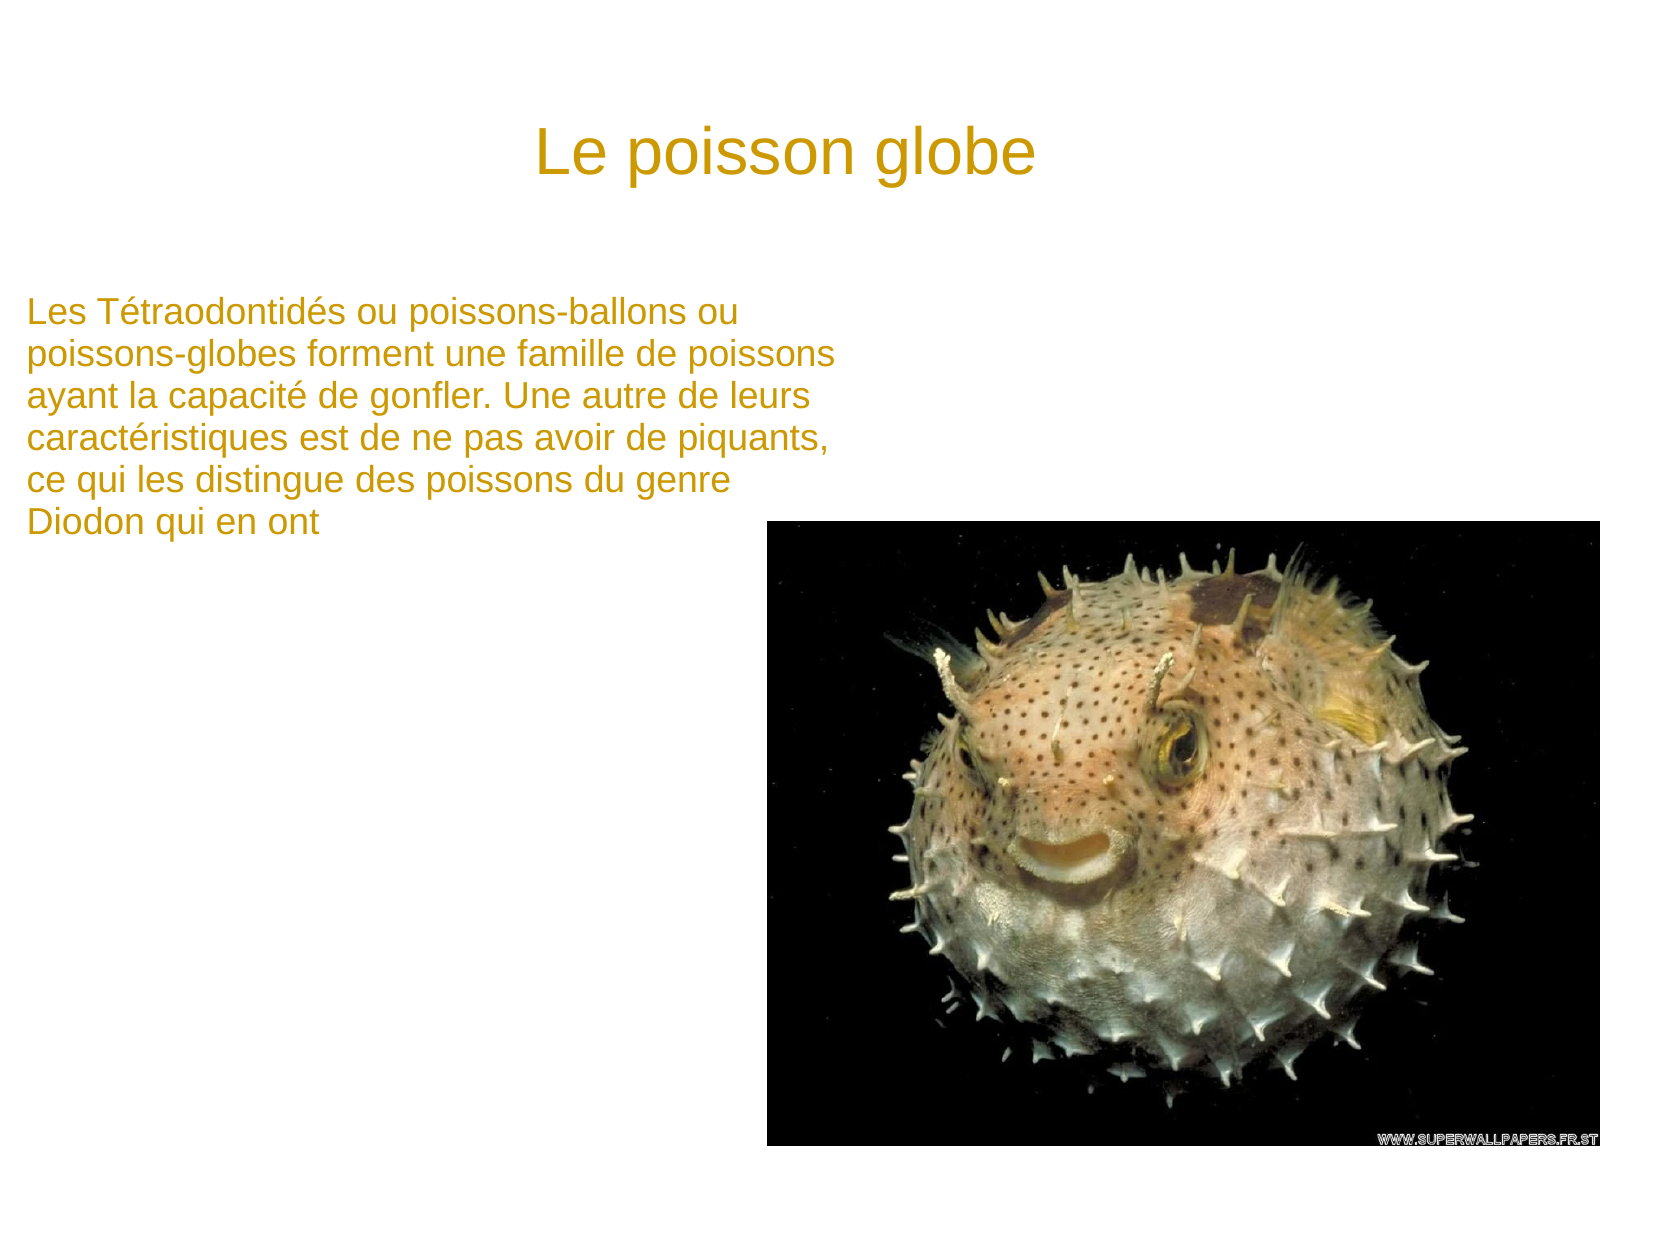

Le poisson globe
Les Tétraodontidés ou poissons-ballons ou poissons-globes forment une famille de poissons ayant la capacité de gonfler. Une autre de leurs caractéristiques est de ne pas avoir de piquants, ce qui les distingue des poissons du genre Diodon qui en ont